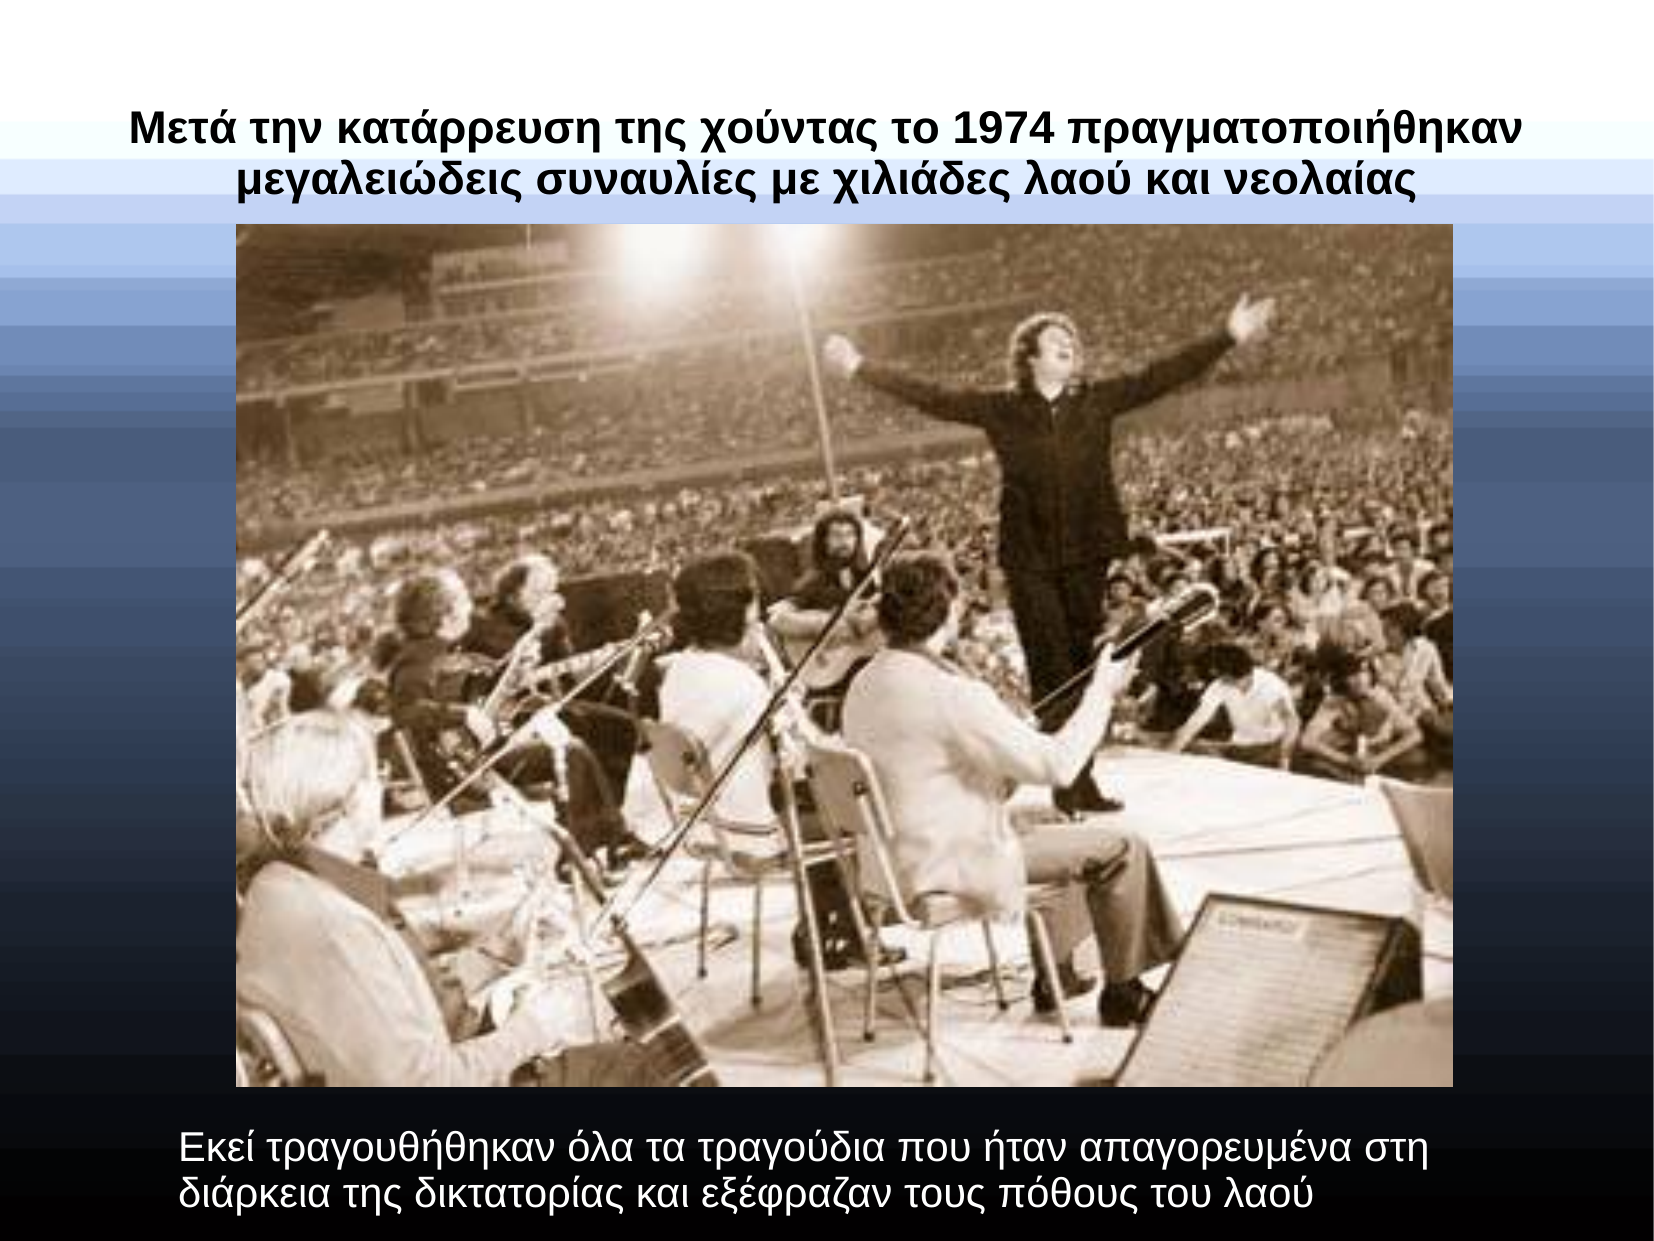

# Μετά την κατάρρευση της χούντας το 1974 πραγματοποιήθηκαν μεγαλειώδεις συναυλίες με χιλιάδες λαού και νεολαίας
Εκεί τραγουθήθηκαν όλα τα τραγούδια που ήταν απαγορευμένα στη διάρκεια της δικτατορίας και εξέφραζαν τους πόθους του λαού